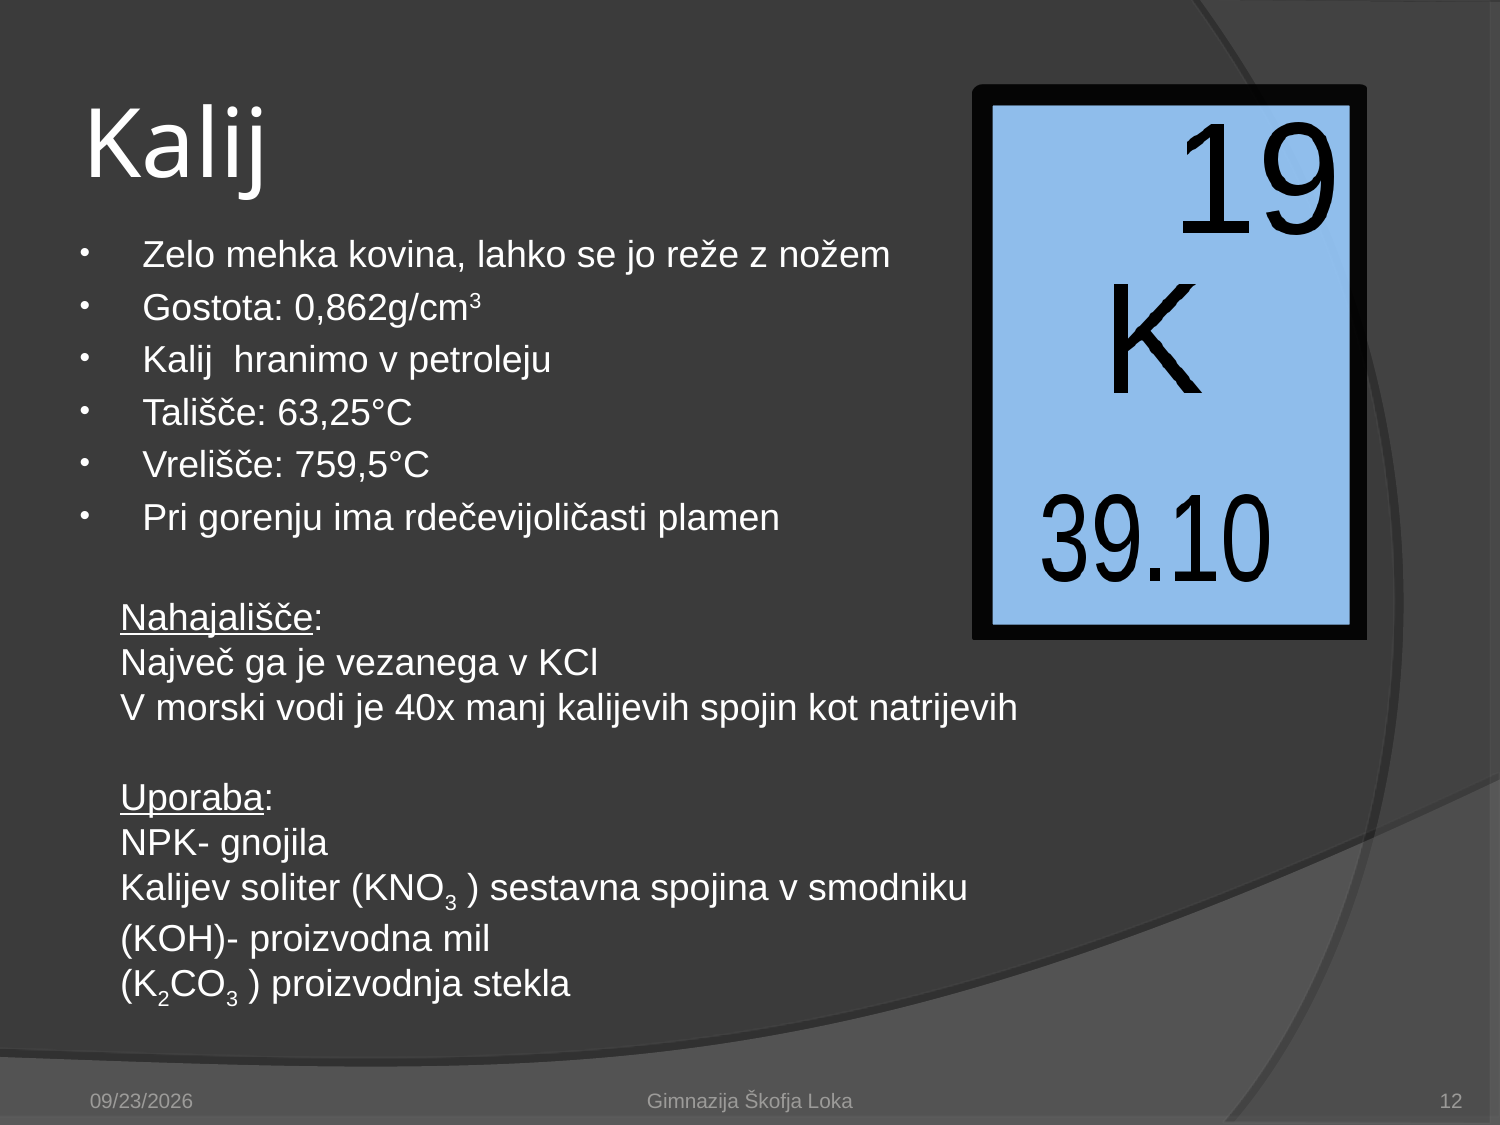

# Kalij
Zelo mehka kovina, lahko se jo reže z nožem
Gostota: 0,862g/cm3
Kalij hranimo v petroleju
Tališče: 63,25°C
Vrelišče: 759,5°C
Pri gorenju ima rdečevijoličasti plamen
Nahajališče:
Največ ga je vezanega v KCl
V morski vodi je 40x manj kalijevih spojin kot natrijevih
Uporaba:
NPK- gnojila
Kalijev soliter (KNO3 ) sestavna spojina v smodniku
(KOH)- proizvodna mil
(K2CO3 ) proizvodnja stekla
Gimnazija Škofja Loka